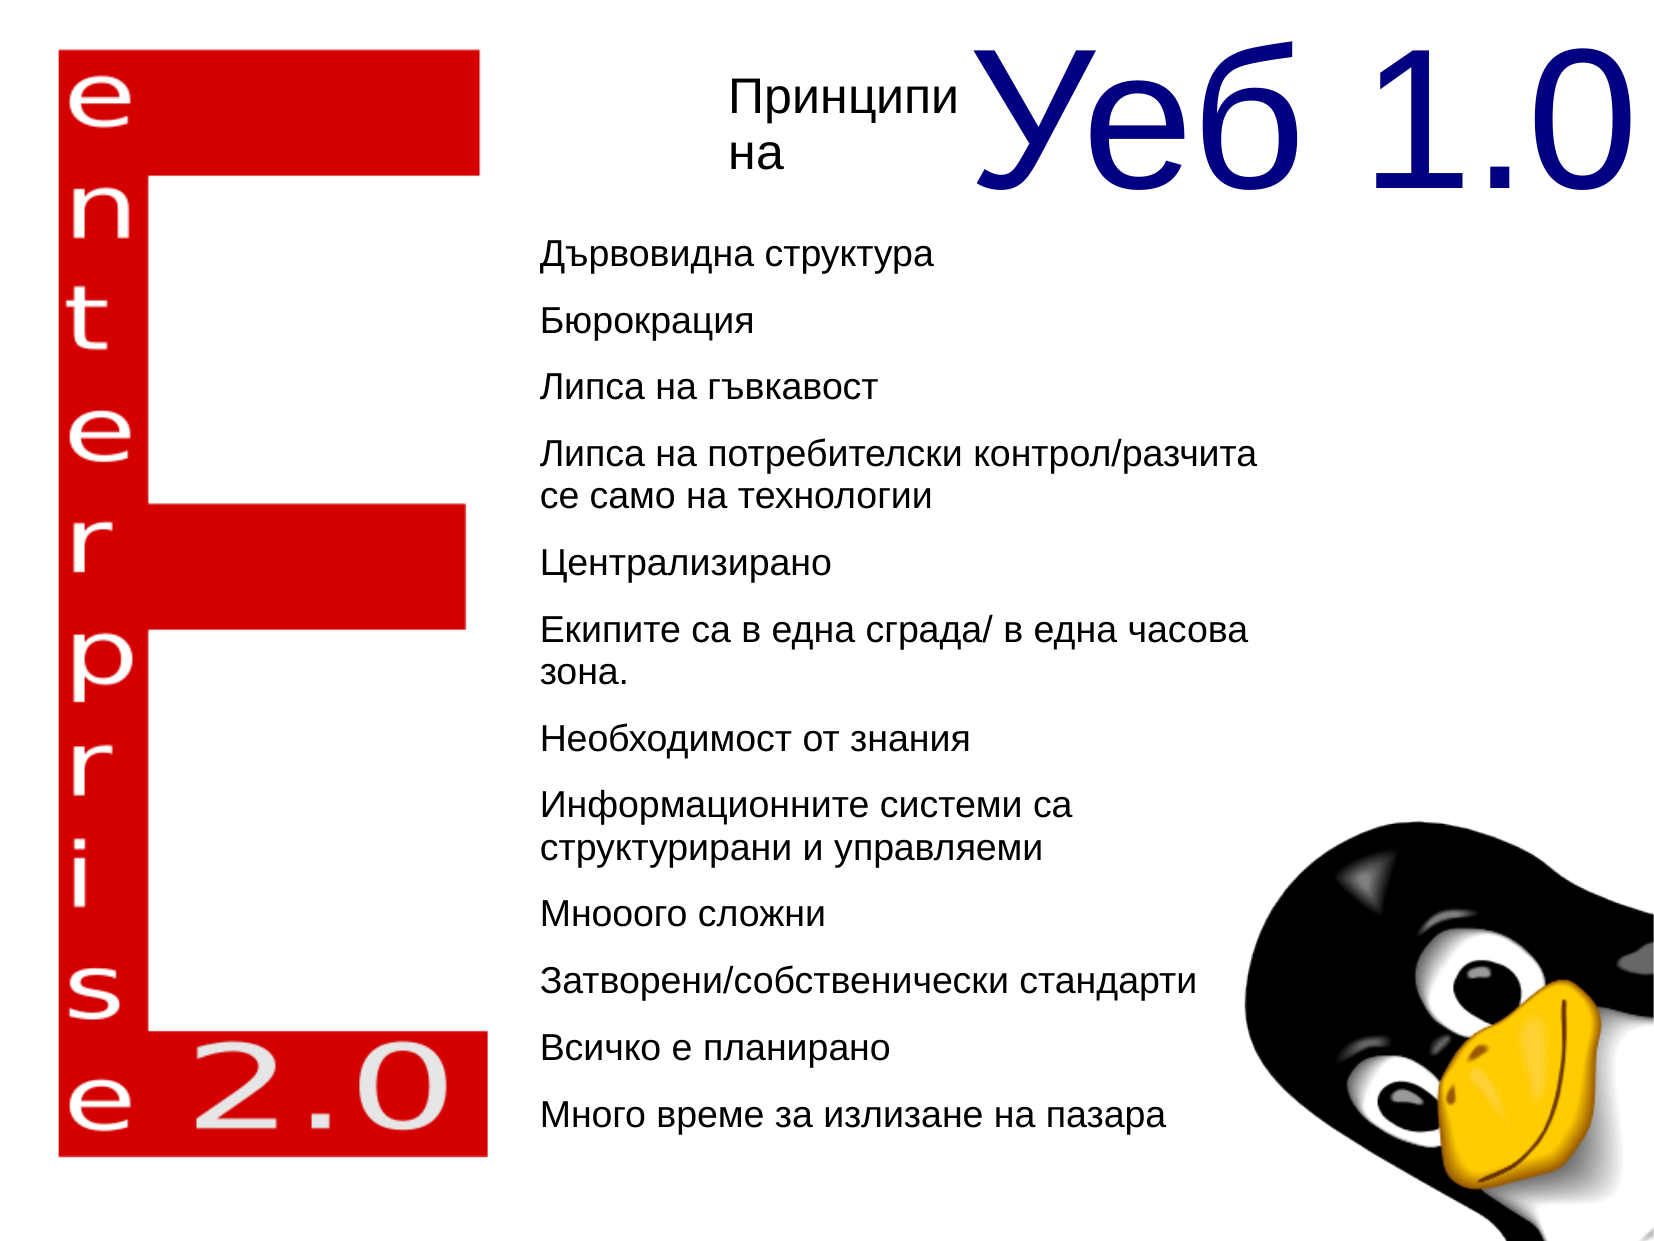

Уеб 1.0
Принципи
на
Дървовидна структура
Бюрокрация
Липса на гъвкавост
Липса на потребителски контрол/разчита се само на технологии
Централизирано
Екипите са в една сграда/ в една часова зона.
Необходимост от знания
Информационните системи са структурирани и управляеми
Мнооого сложни
Затворени/собственически стандарти
Всичко е планирано
Много време за излизане на пазара